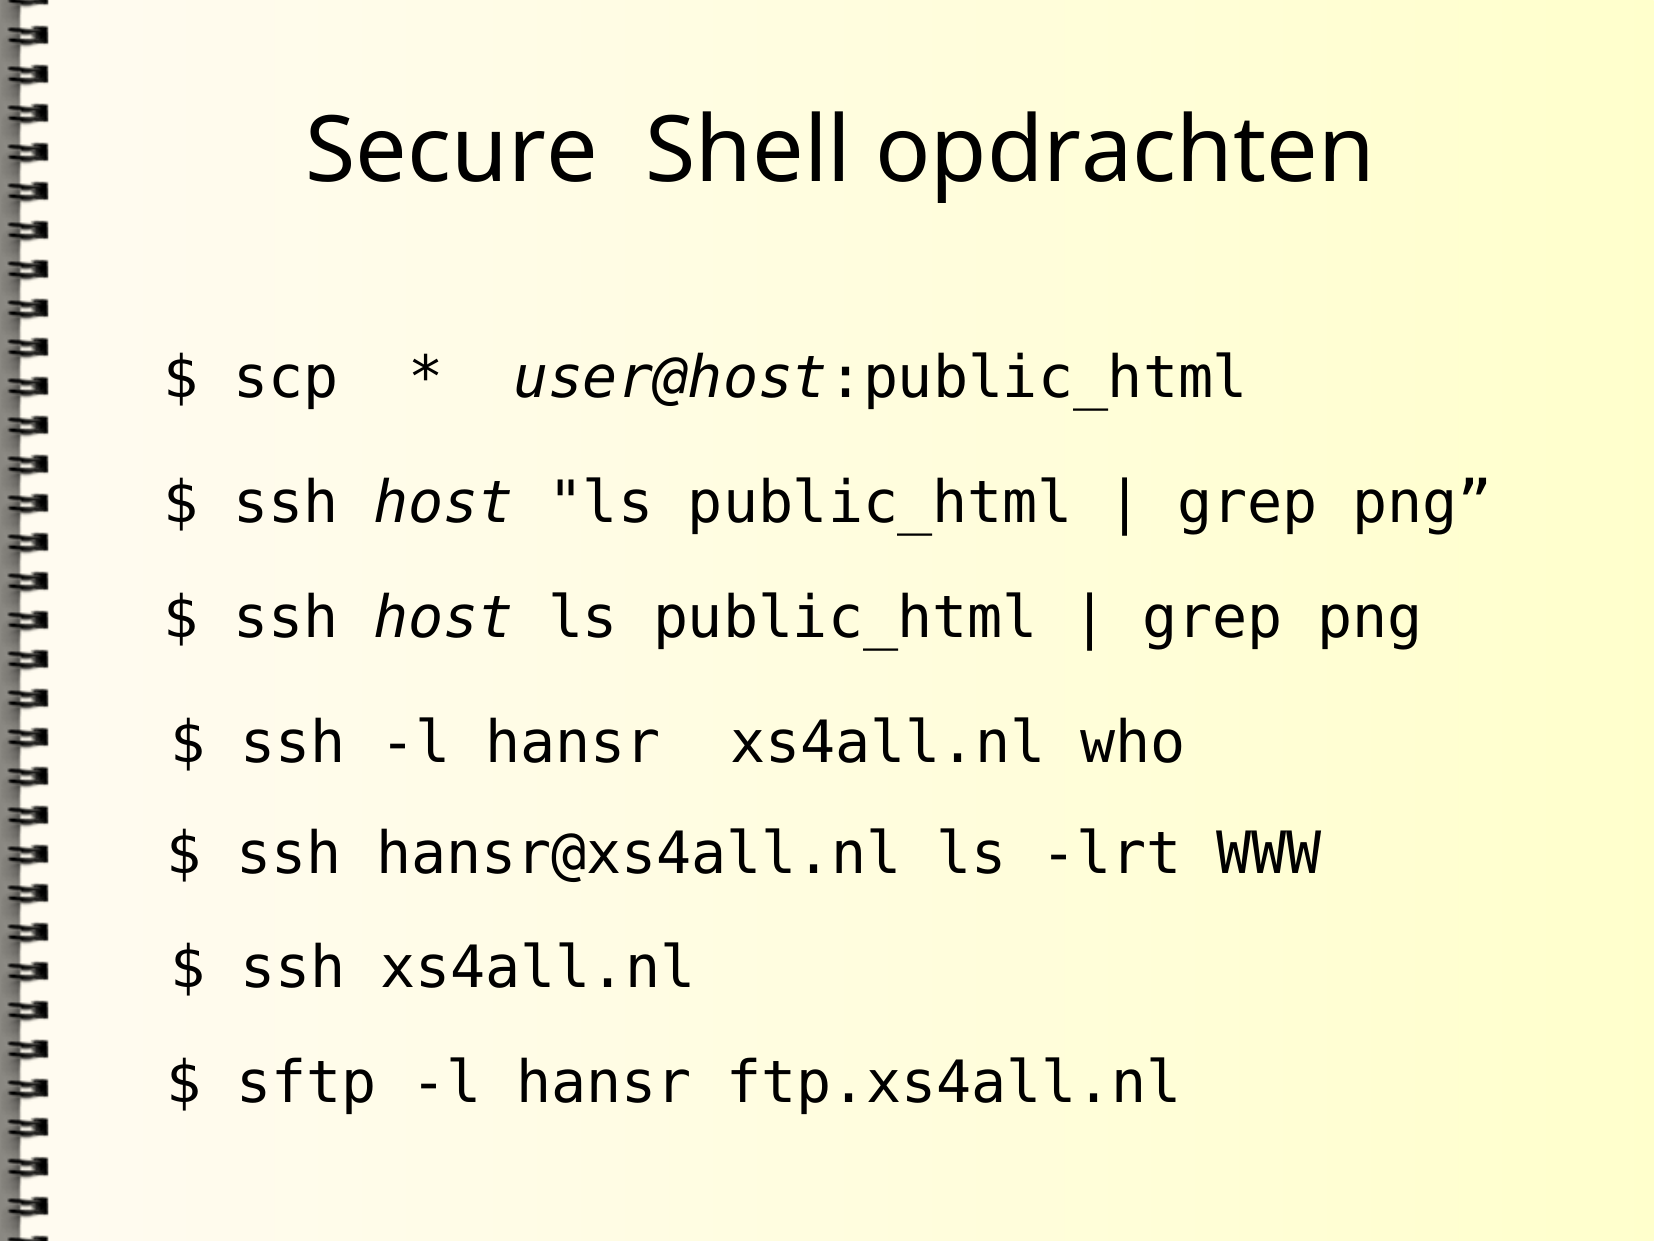

Secure Shell opdrachten
$ scp * user@host:public_html
$ ssh host "ls public_html | grep png”
$ ssh host ls public_html | grep png
$ ssh -l hansr xs4all.nl who
$ ssh hansr@xs4all.nl ls -lrt WWW
$ ssh xs4all.nl
$ sftp -l hansr ftp.xs4all.nl